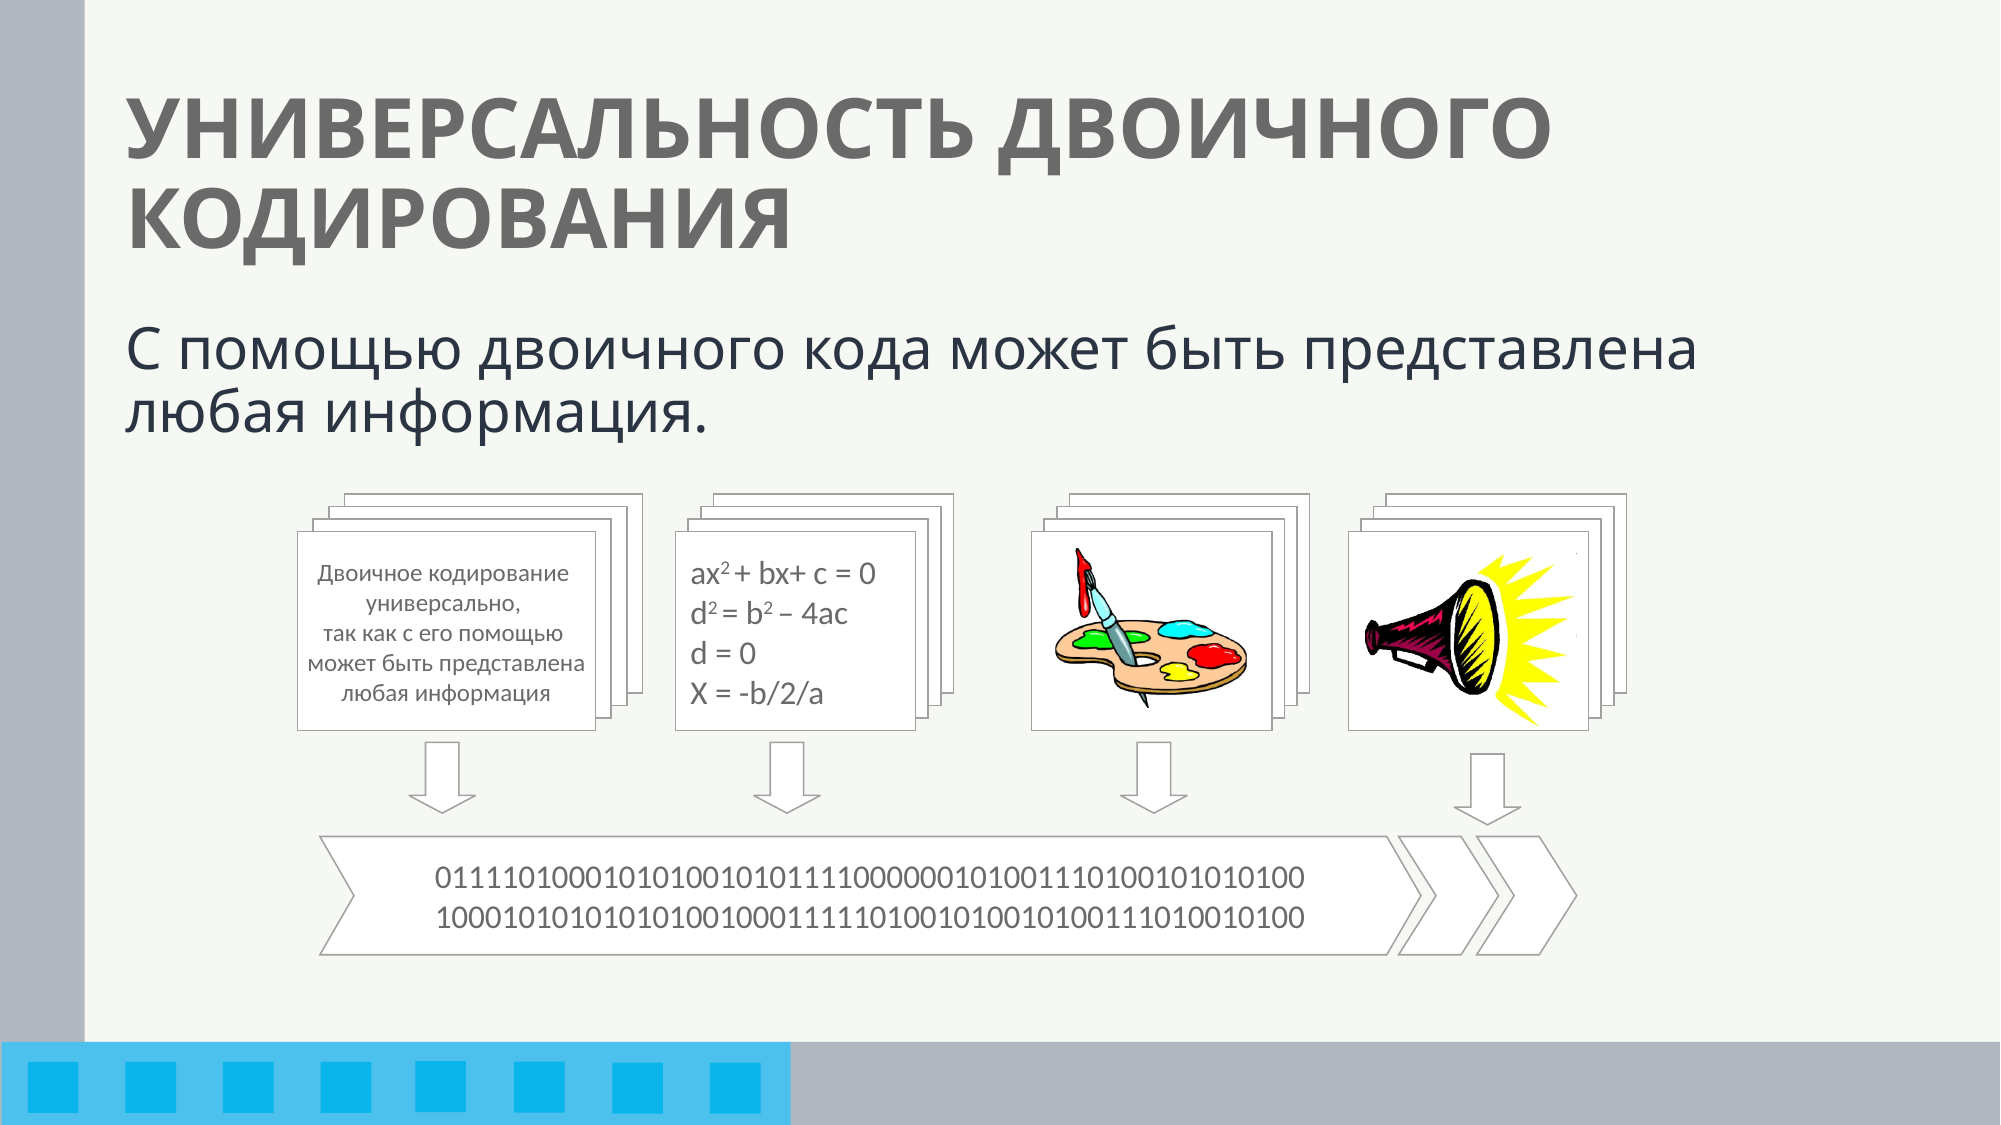

# УНИВЕРСАЛЬНОСТЬ ДВОИЧНОГО КОДИРОВАНИЯ
С помощью двоичного кода может быть представлена любая информация.
Двоичное кодирование
универсально,
так как с его помощью
может быть представлена
любая информация
ax2 + bx+ c = 0
d2 = b2 – 4ac
d = 0
X = -b/2/a
0111101000101010010101111000000101001110100101010100
1000101010101010010001111101001010010100111010010100